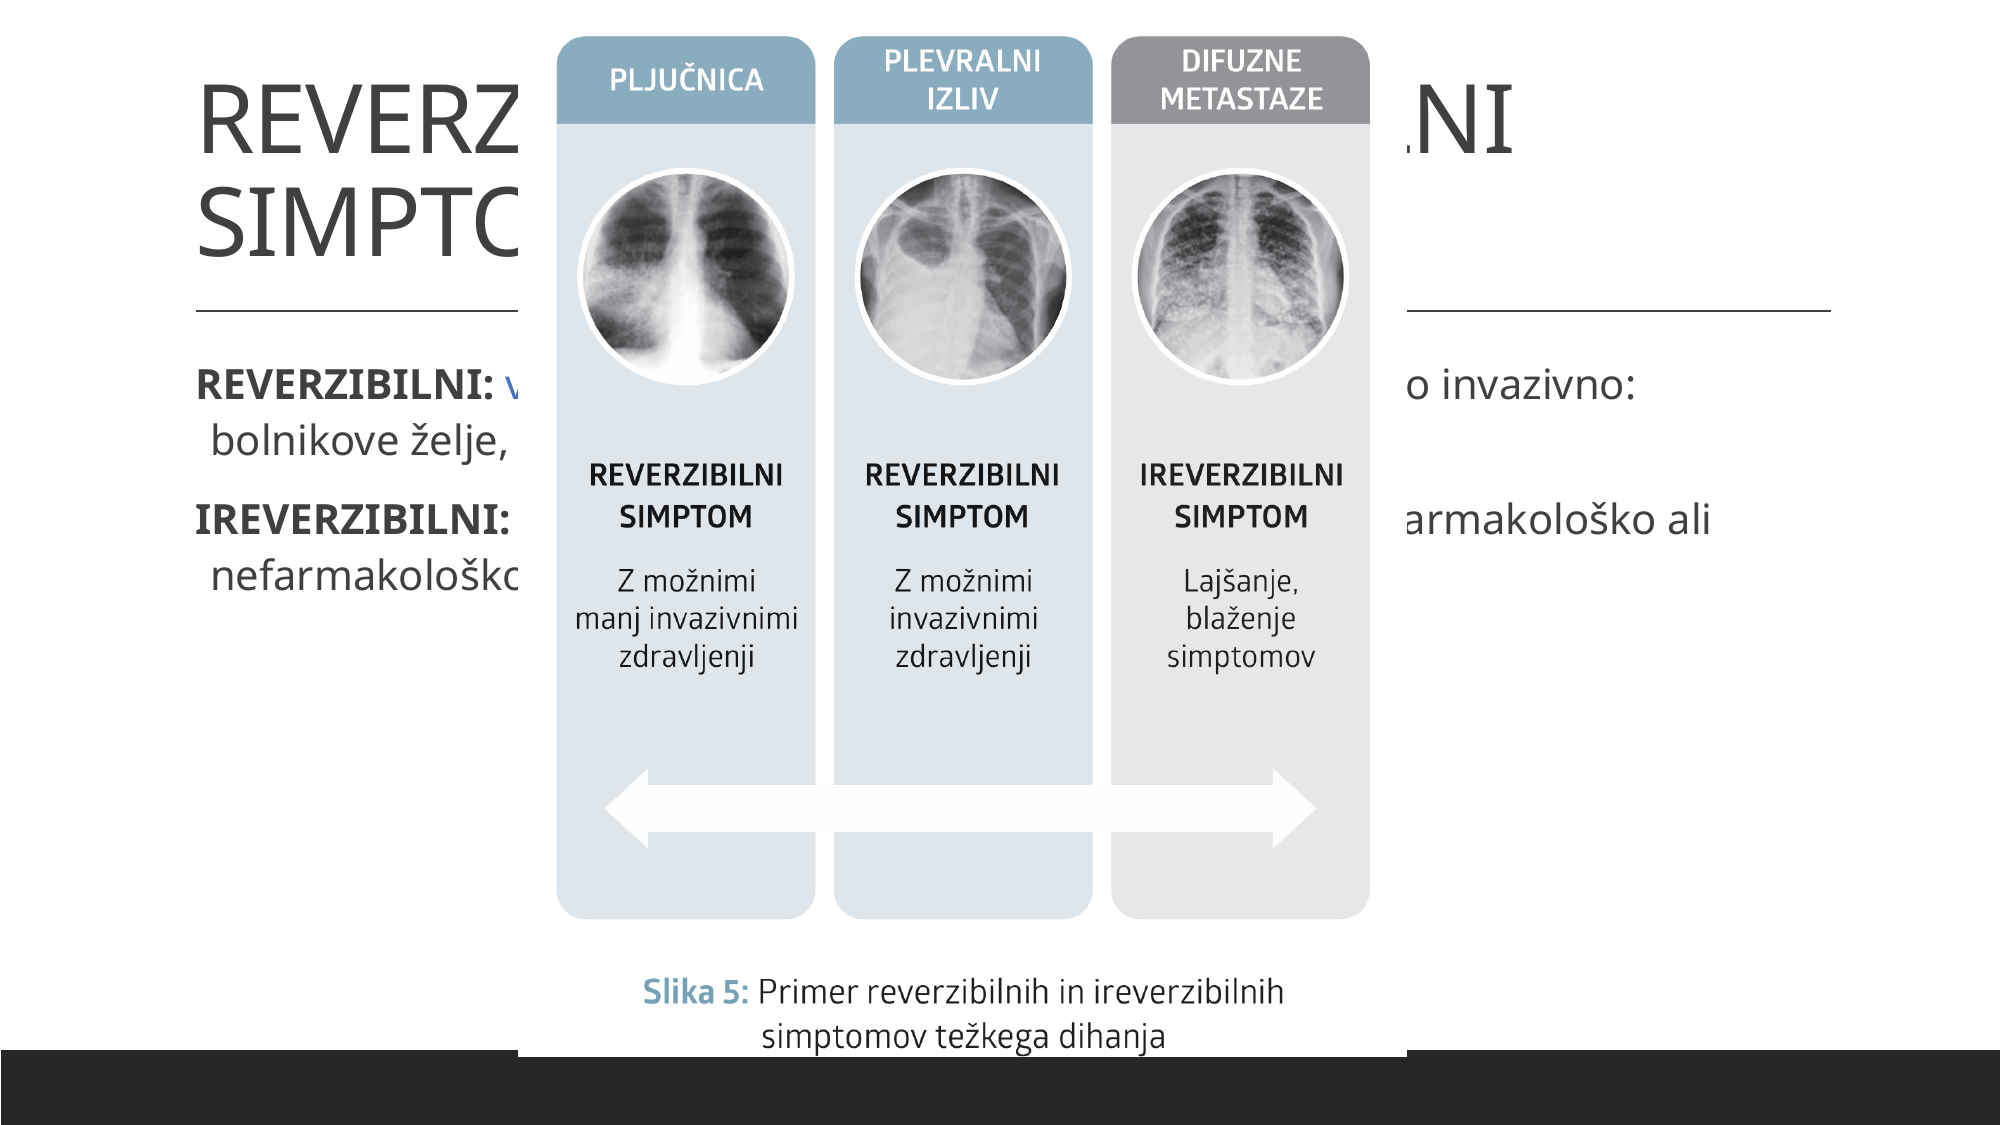

# REVERZIBILNI : IREVERZIBILNI SIMPTOMI
REVERZIBILNI: vzročno; simptome odstrani ali zmanjša – lahko invazivno: bolnikove želje, pričakovanja
IREVERZIBILNI: ni vzročnega zdravljenja; blažimo simptome farmakološko ali nefarmakološko